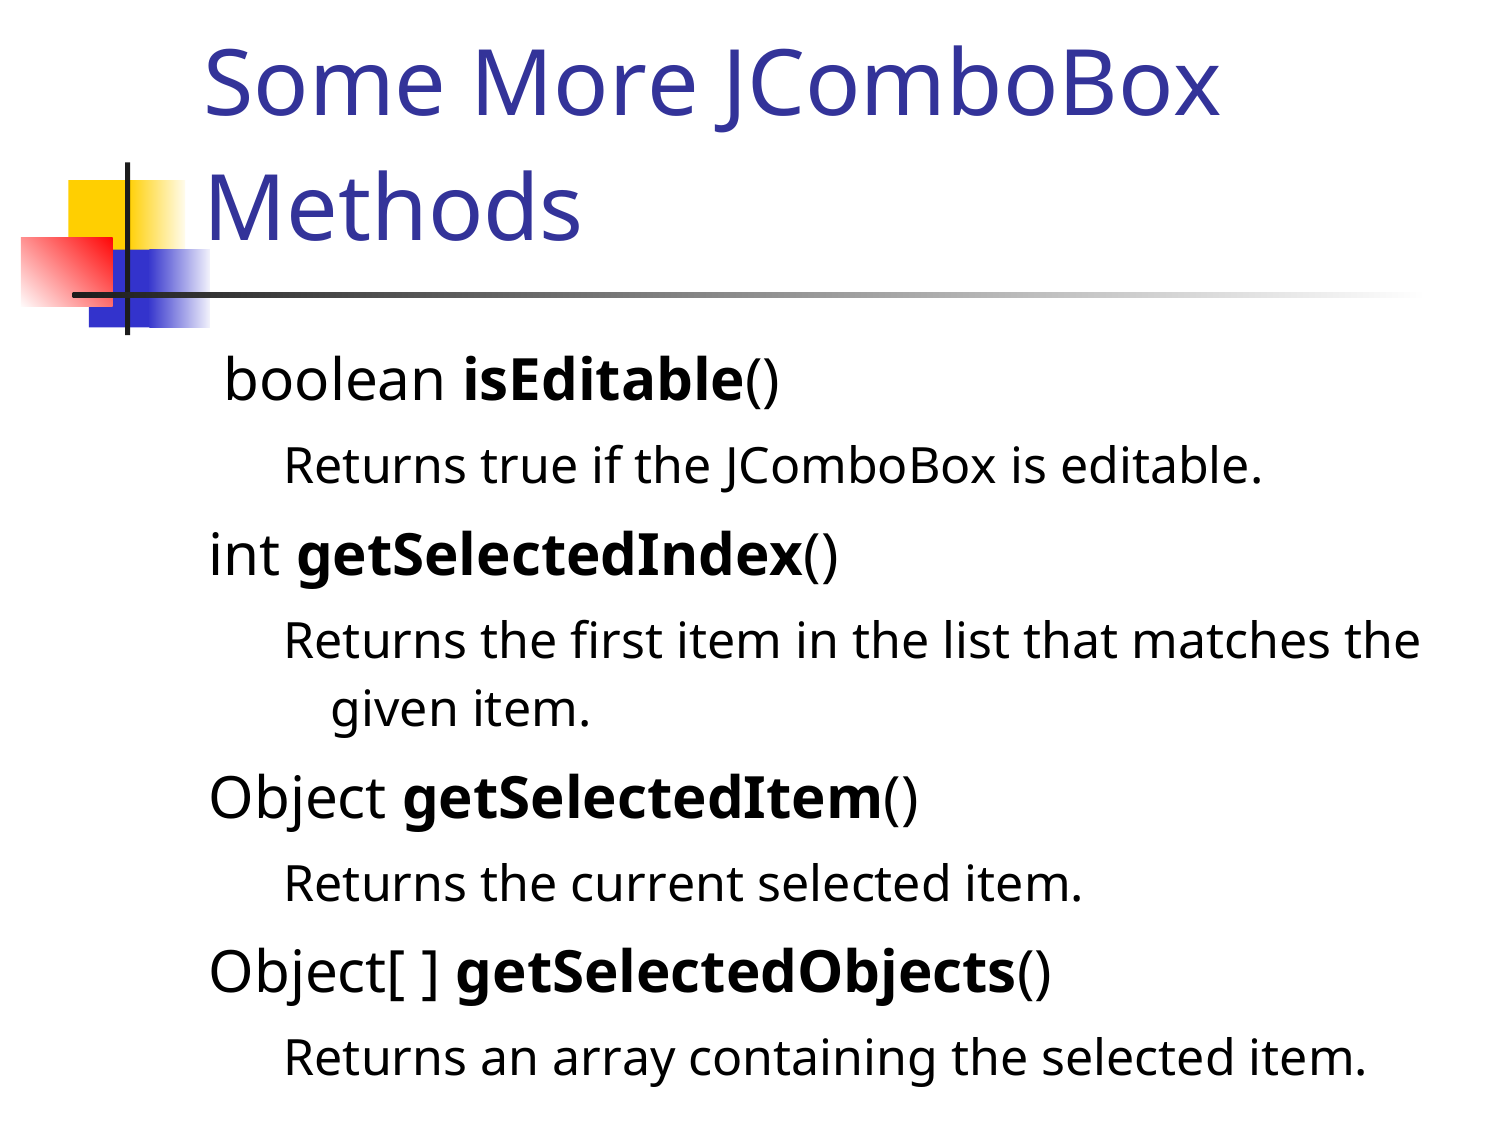

# Some More JComboBox Methods
 boolean isEditable()
Returns true if the JComboBox is editable.
int getSelectedIndex()
Returns the first item in the list that matches the given item.
Object getSelectedItem()
Returns the current selected item.
Object[ ] getSelectedObjects()
Returns an array containing the selected item.